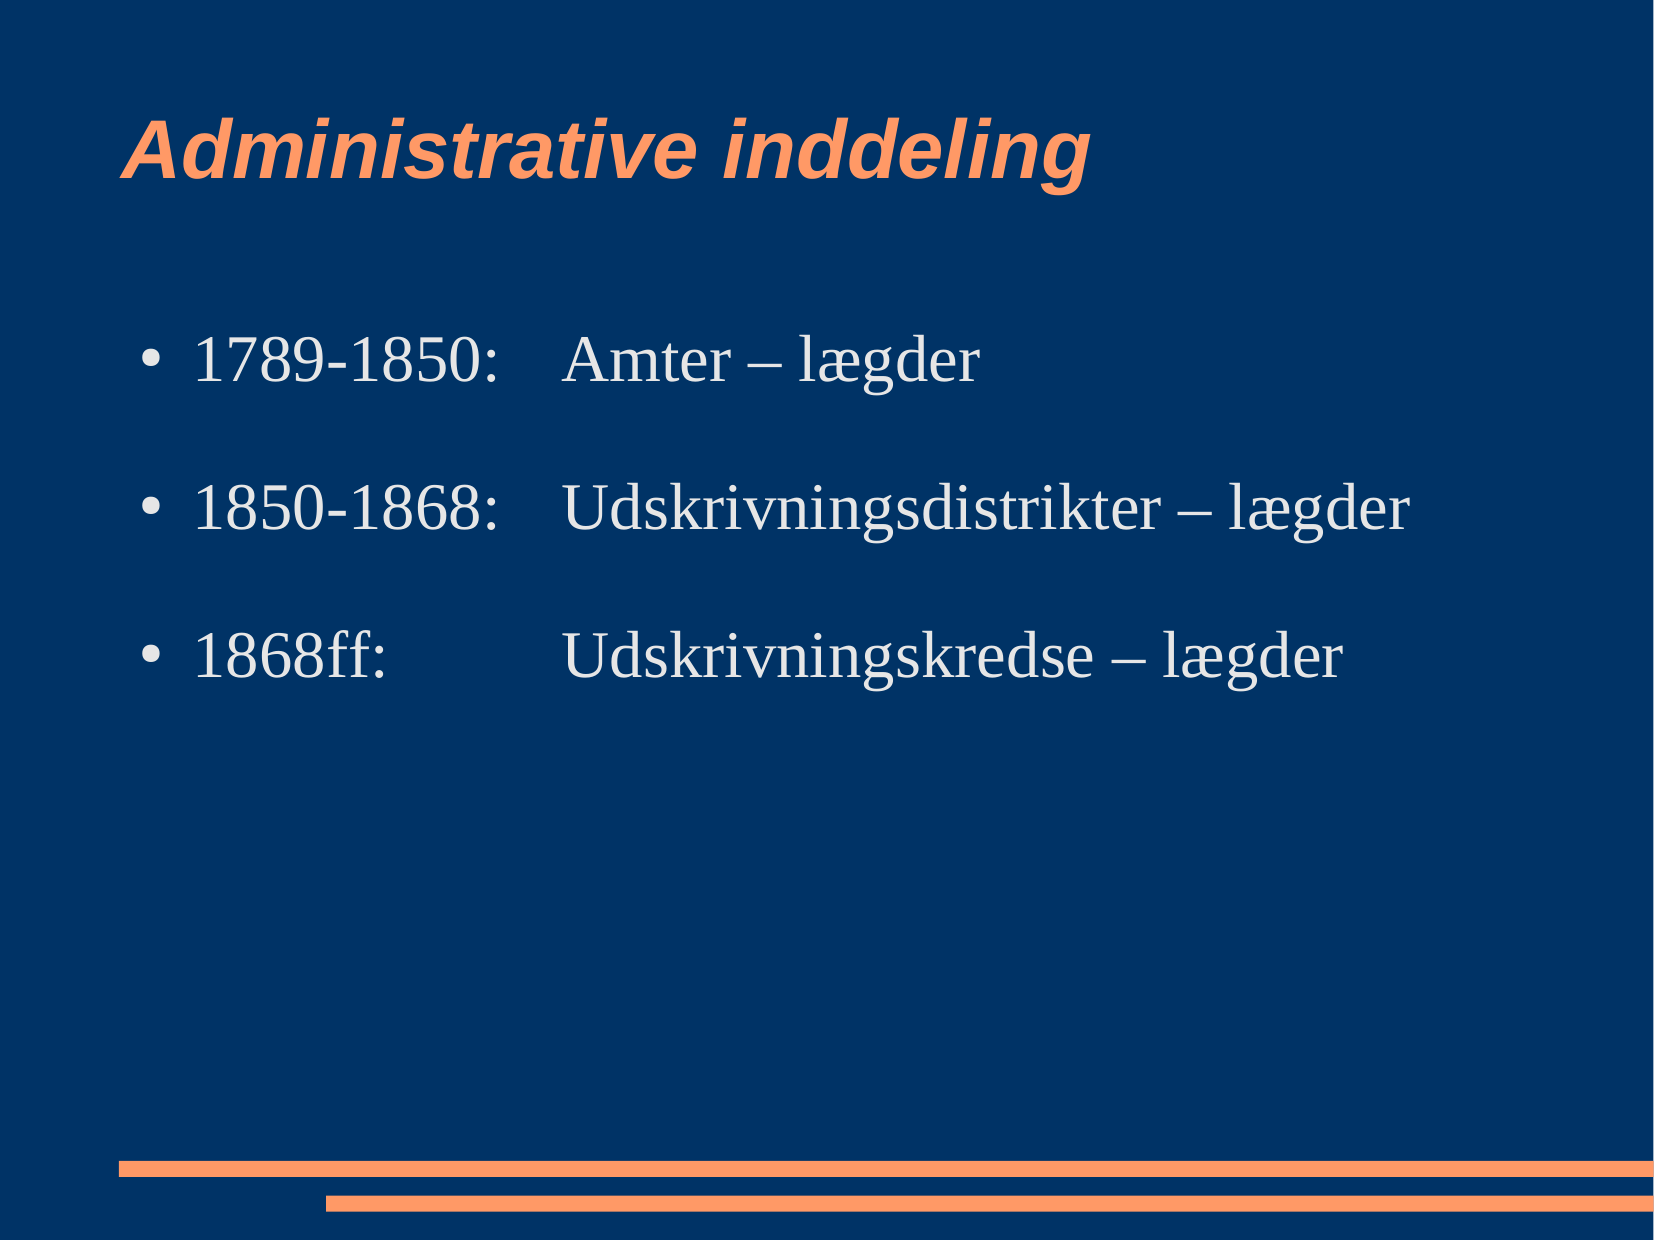

# Administrative inddeling
1789-1850: 	Amter – lægder
1850-1868: 	Udskrivningsdistrikter – lægder
1868ff:			Udskrivningskredse – lægder